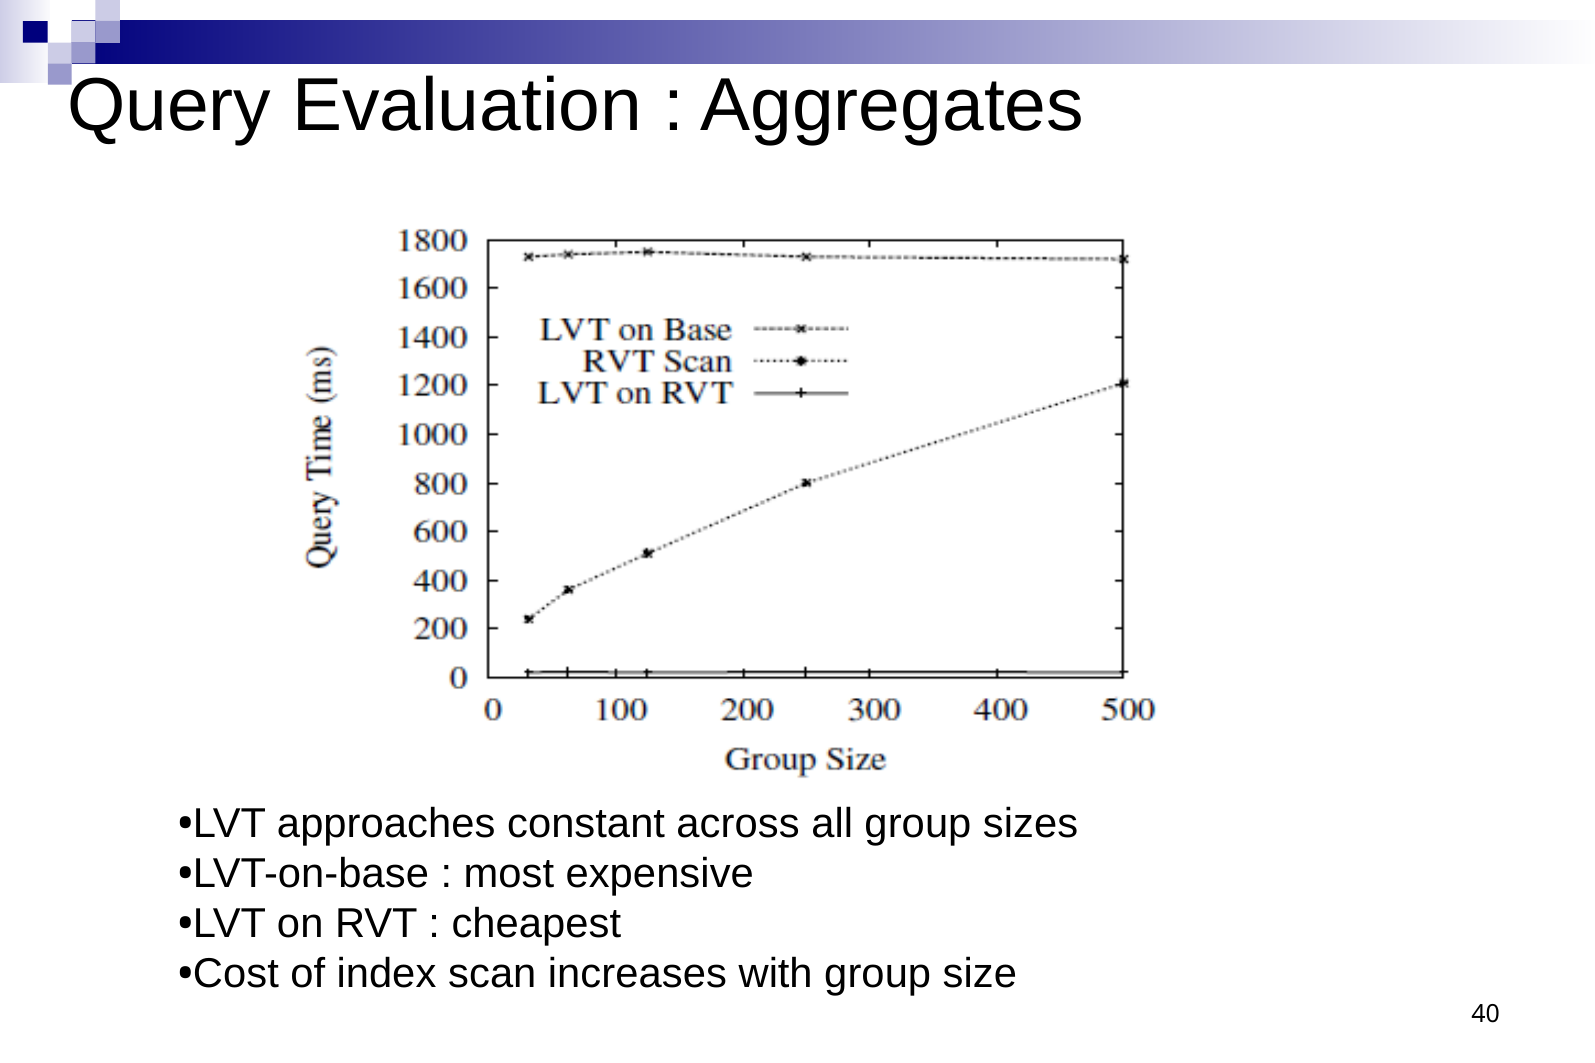

# Query Evaluation : Aggregates
LVT approaches constant across all group sizes
LVT-on-base : most expensive
LVT on RVT : cheapest
Cost of index scan increases with group size
40